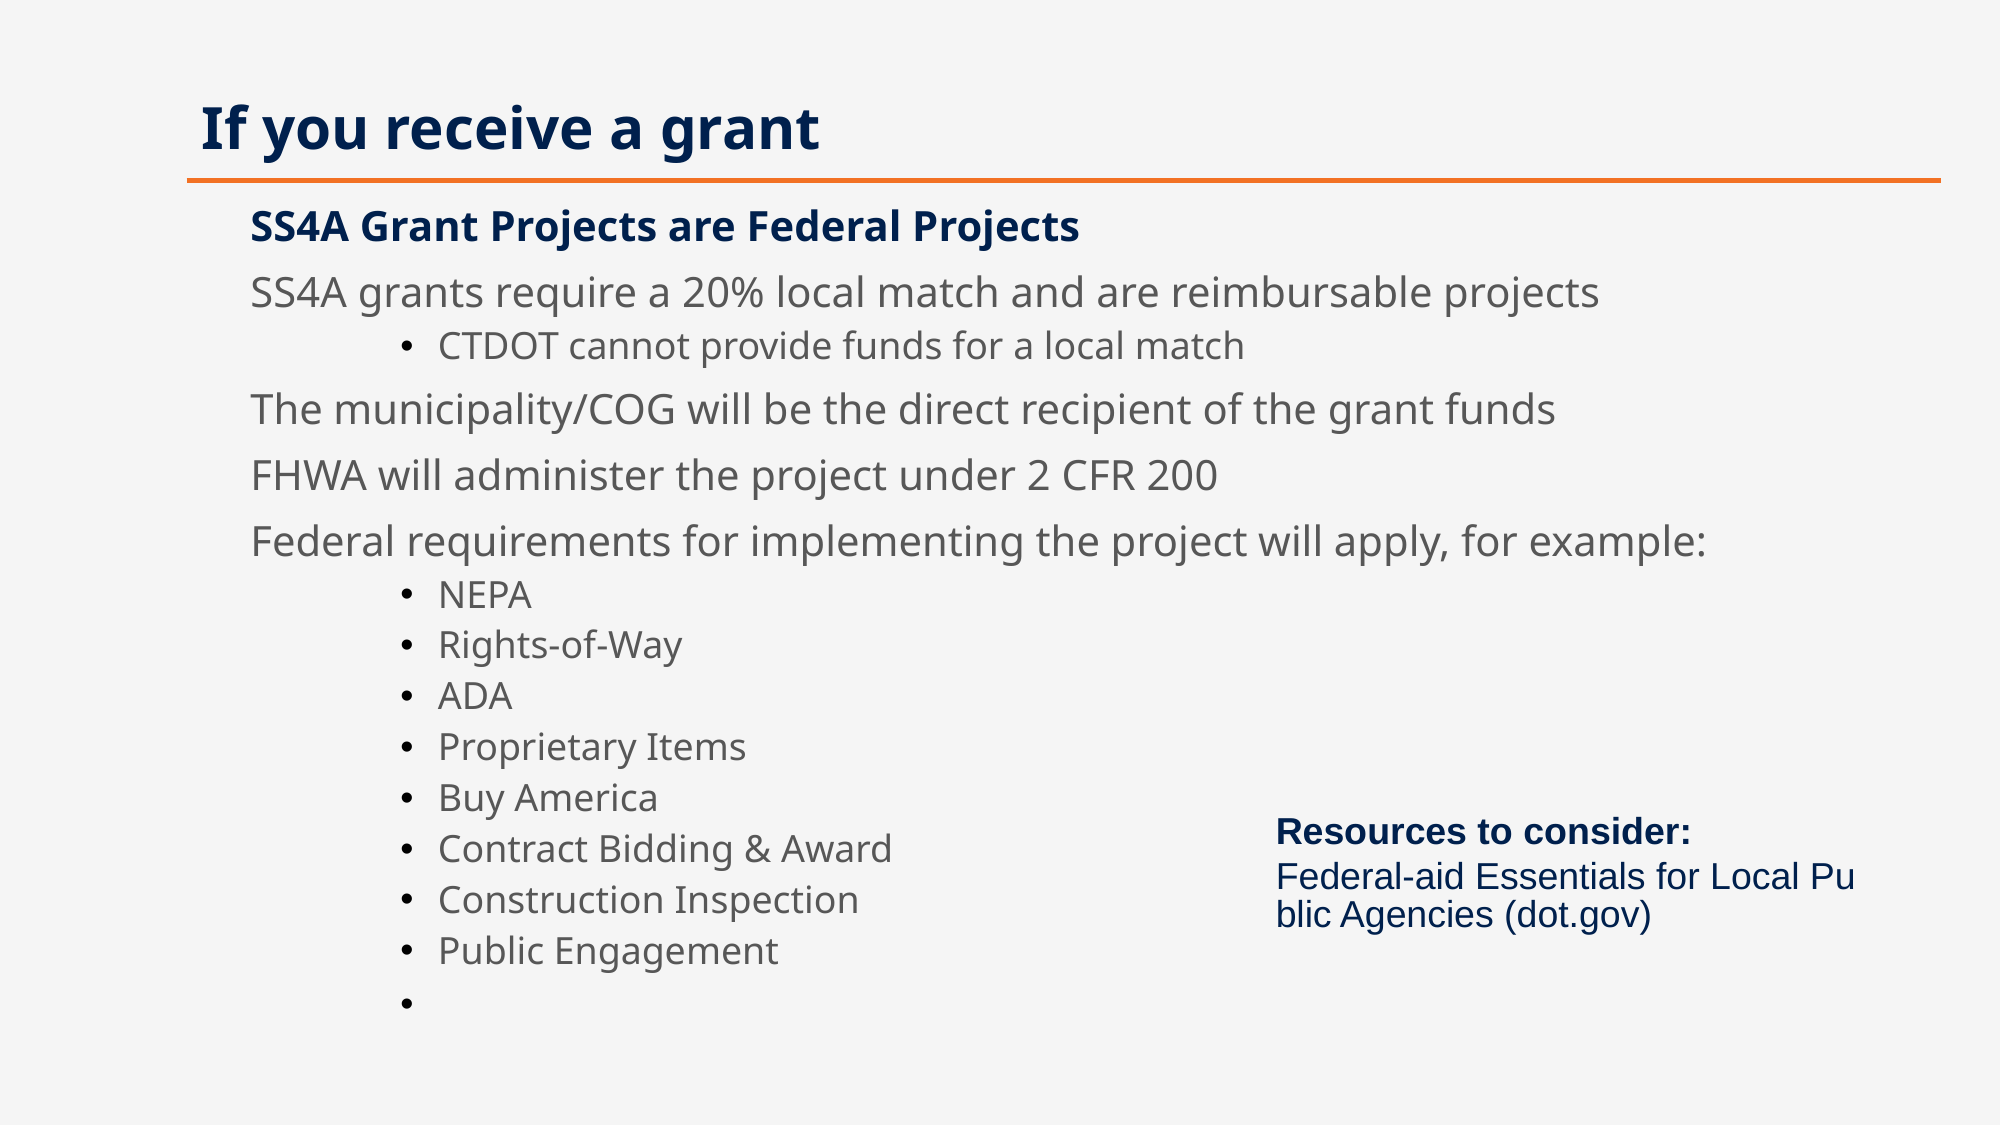

# If you receive a grant
SS4A Grant Projects are Federal Projects
SS4A grants require a 20% local match and are reimbursable projects
CTDOT cannot provide funds for a local match
The municipality/COG will be the direct recipient of the grant funds
FHWA will administer the project under 2 CFR 200
Federal requirements for implementing the project will apply, for example:
NEPA
Rights-of-Way
ADA
Proprietary Items
Buy America
Contract Bidding & Award
Construction Inspection
Public Engagement
Resources to consider:
Federal-aid Essentials for Local Public Agencies (dot.gov)